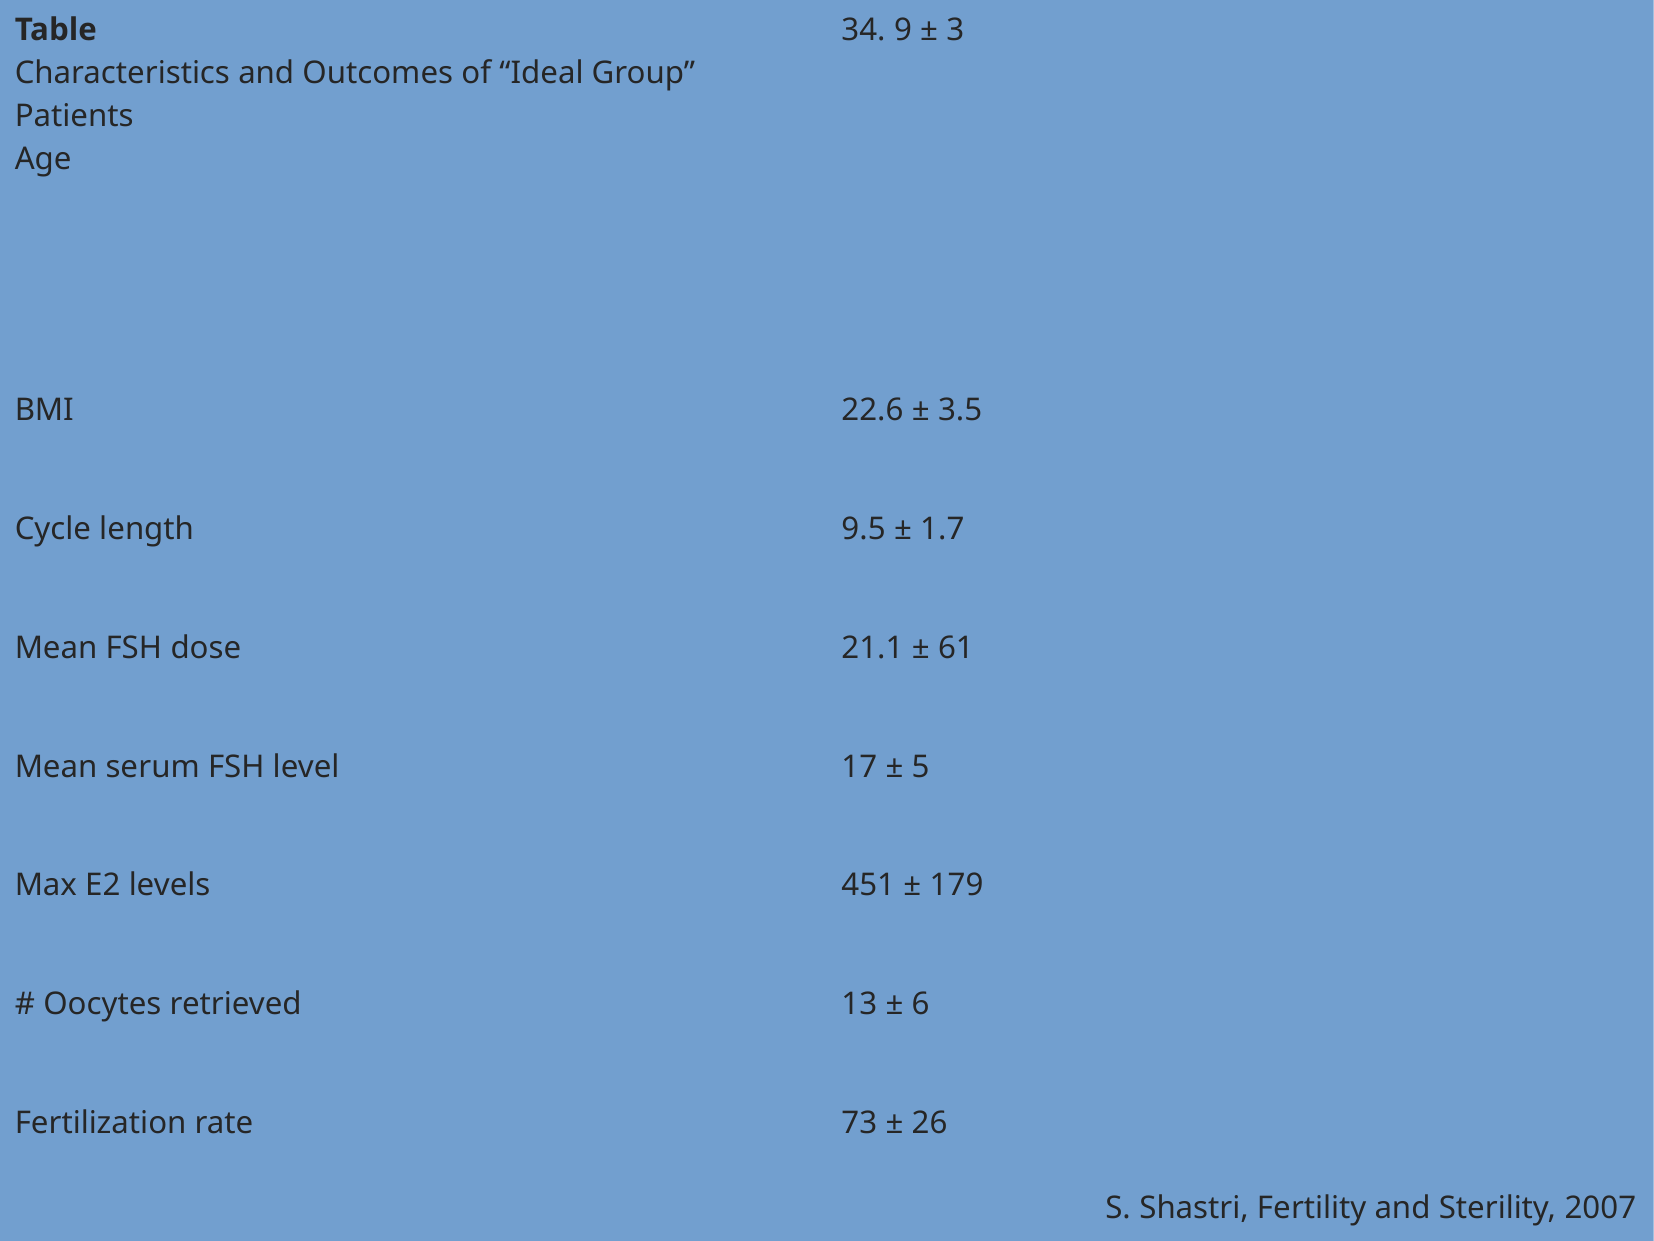

| Table Characteristics and Outcomes of “Ideal Group” Patients Age | 34. 9 ± 3 |
| --- | --- |
| BMI | 22.6 ± 3.5 |
| Cycle length | 9.5 ± 1.7 |
| Mean FSH dose | 21.1 ± 61 |
| Mean serum FSH level | 17 ± 5 |
| Max E2 levels | 451 ± 179 |
| # Oocytes retrieved | 13 ± 6 |
| Fertilization rate | 73 ± 26 S. Shastri, Fertility and Sterility, 2007 |